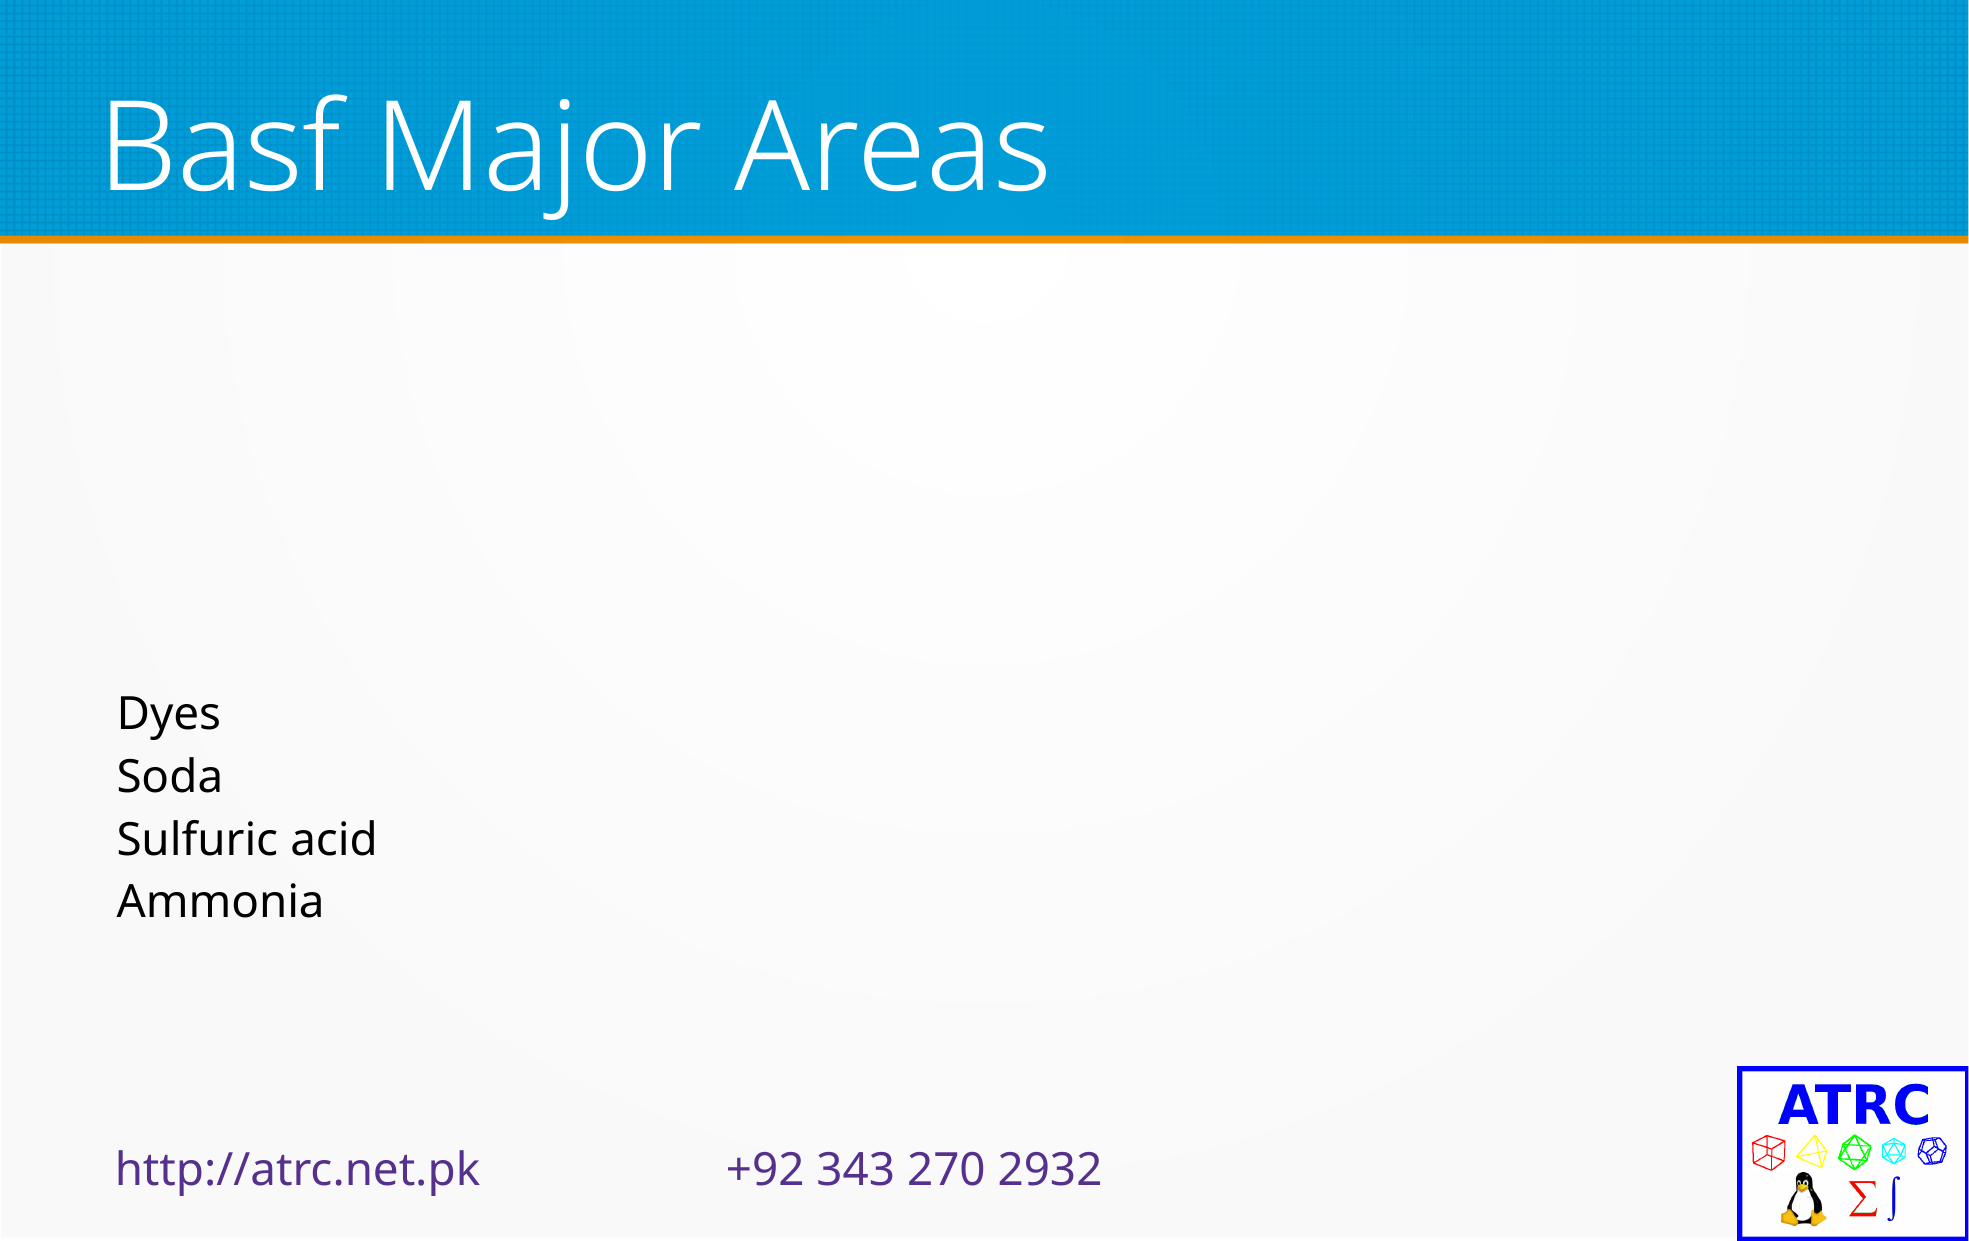

# Basf Major Areas
 Dyes
 Soda
 Sulfuric acid
 Ammonia